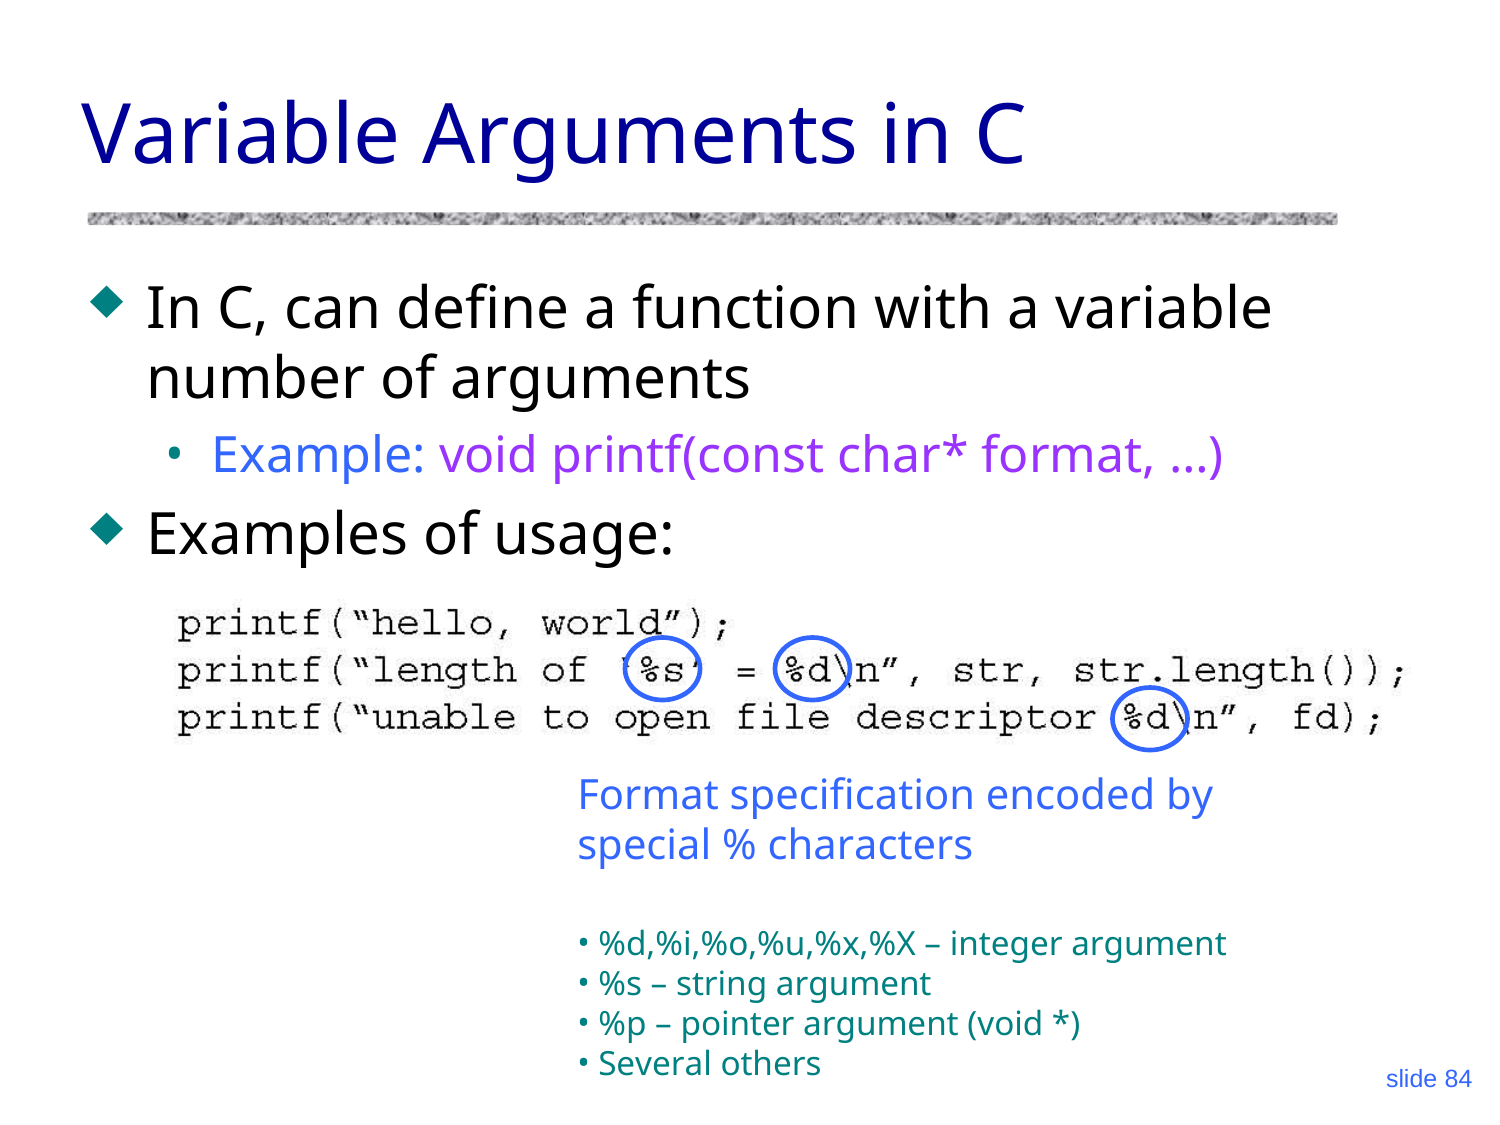

# Variable Arguments in C
In C, can define a function with a variable number of arguments
Example: void printf(const char* format, …)
Examples of usage:
Format specification encoded by
special % characters
 %d,%i,%o,%u,%x,%X – integer argument
 %s – string argument
 %p – pointer argument (void *)
 Several others
slide